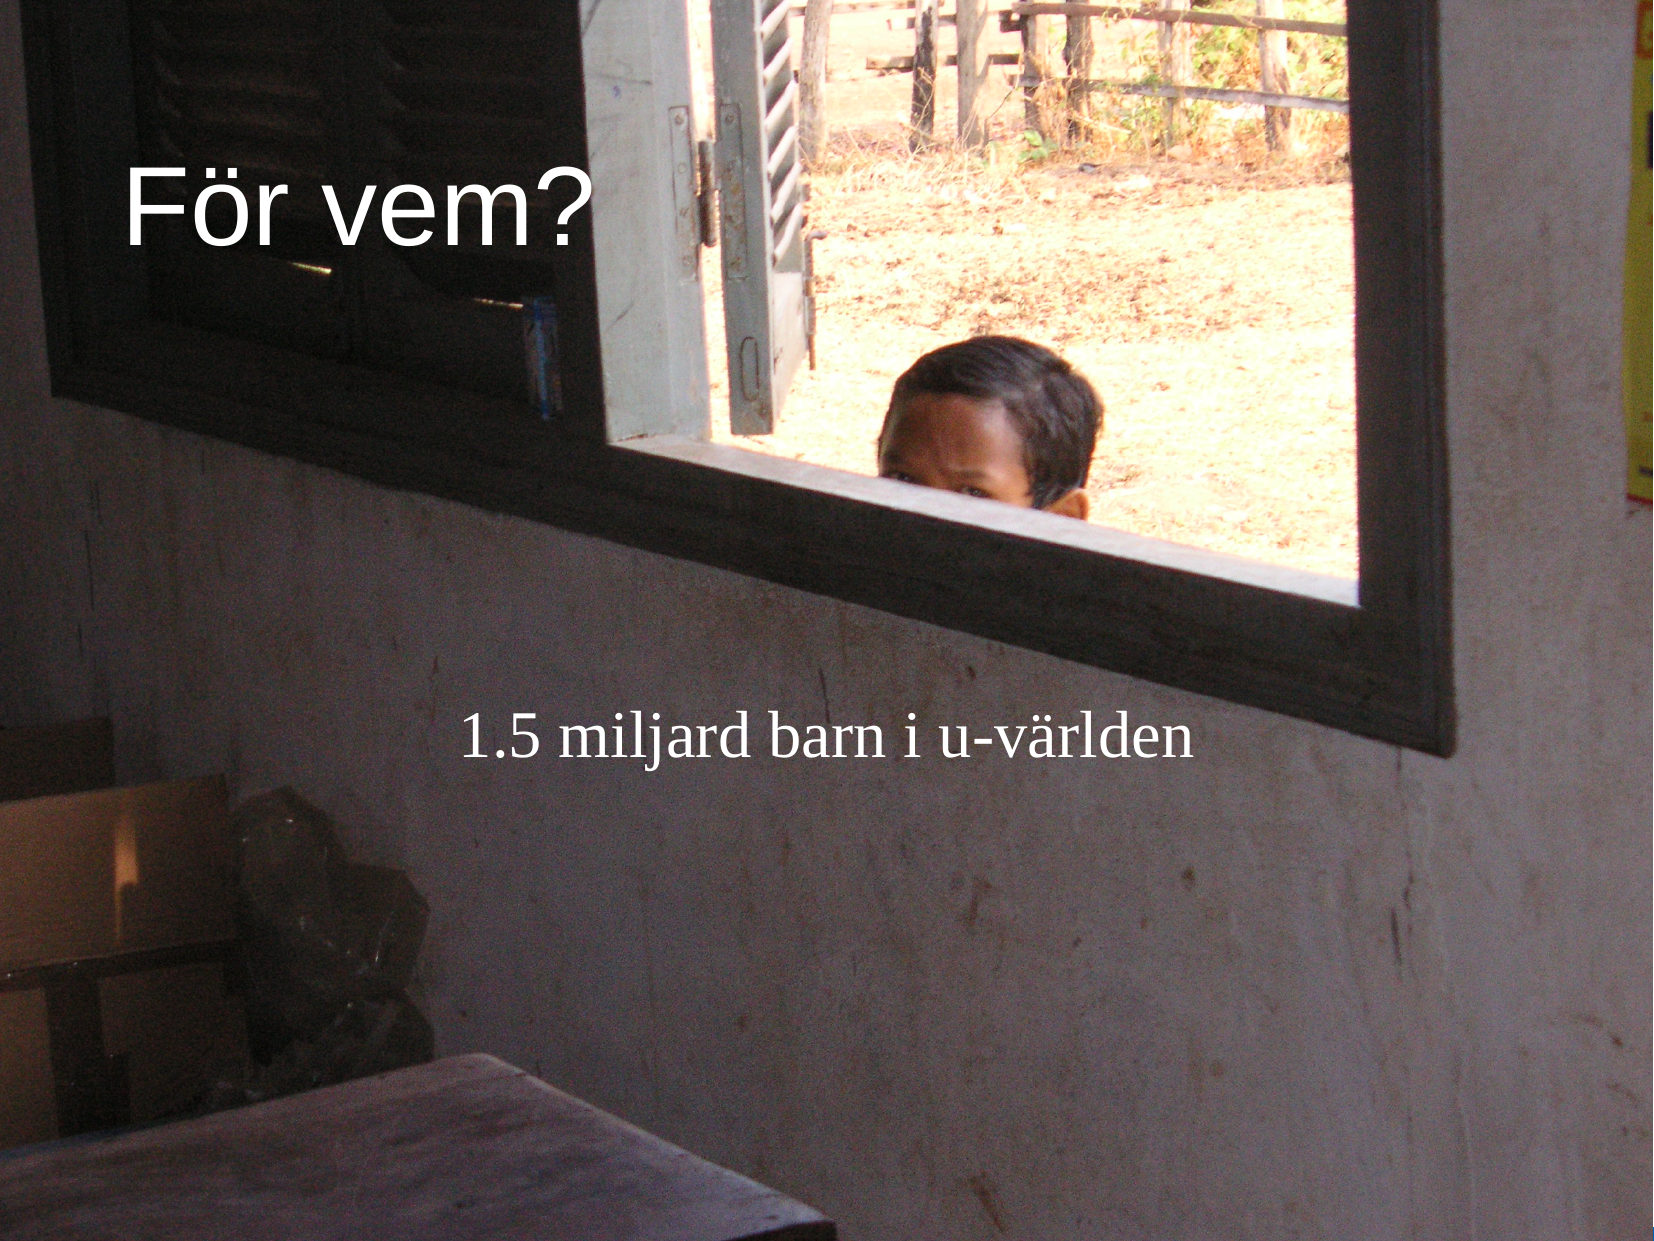

# För vem?
1.5 miljard barn i u-världen